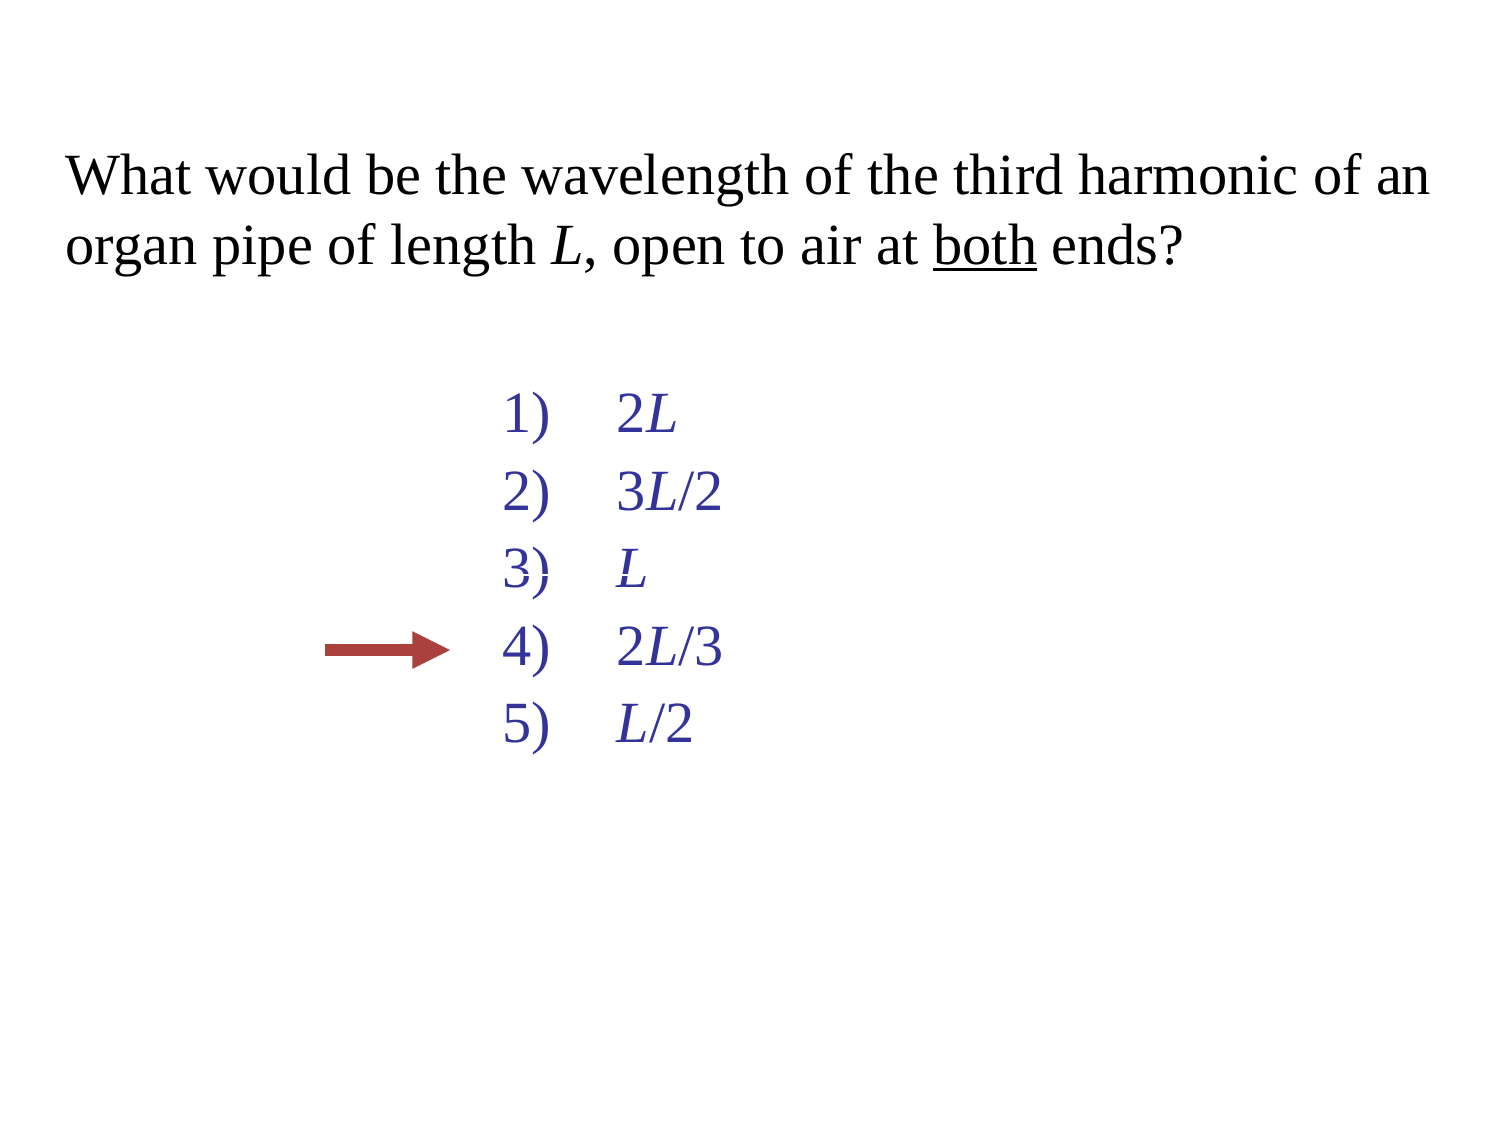

# What would be the wavelength of the third harmonic of an organ pipe of length L, open to air at both ends?
 2L
 3L/2
 L
 2L/3
 L/2